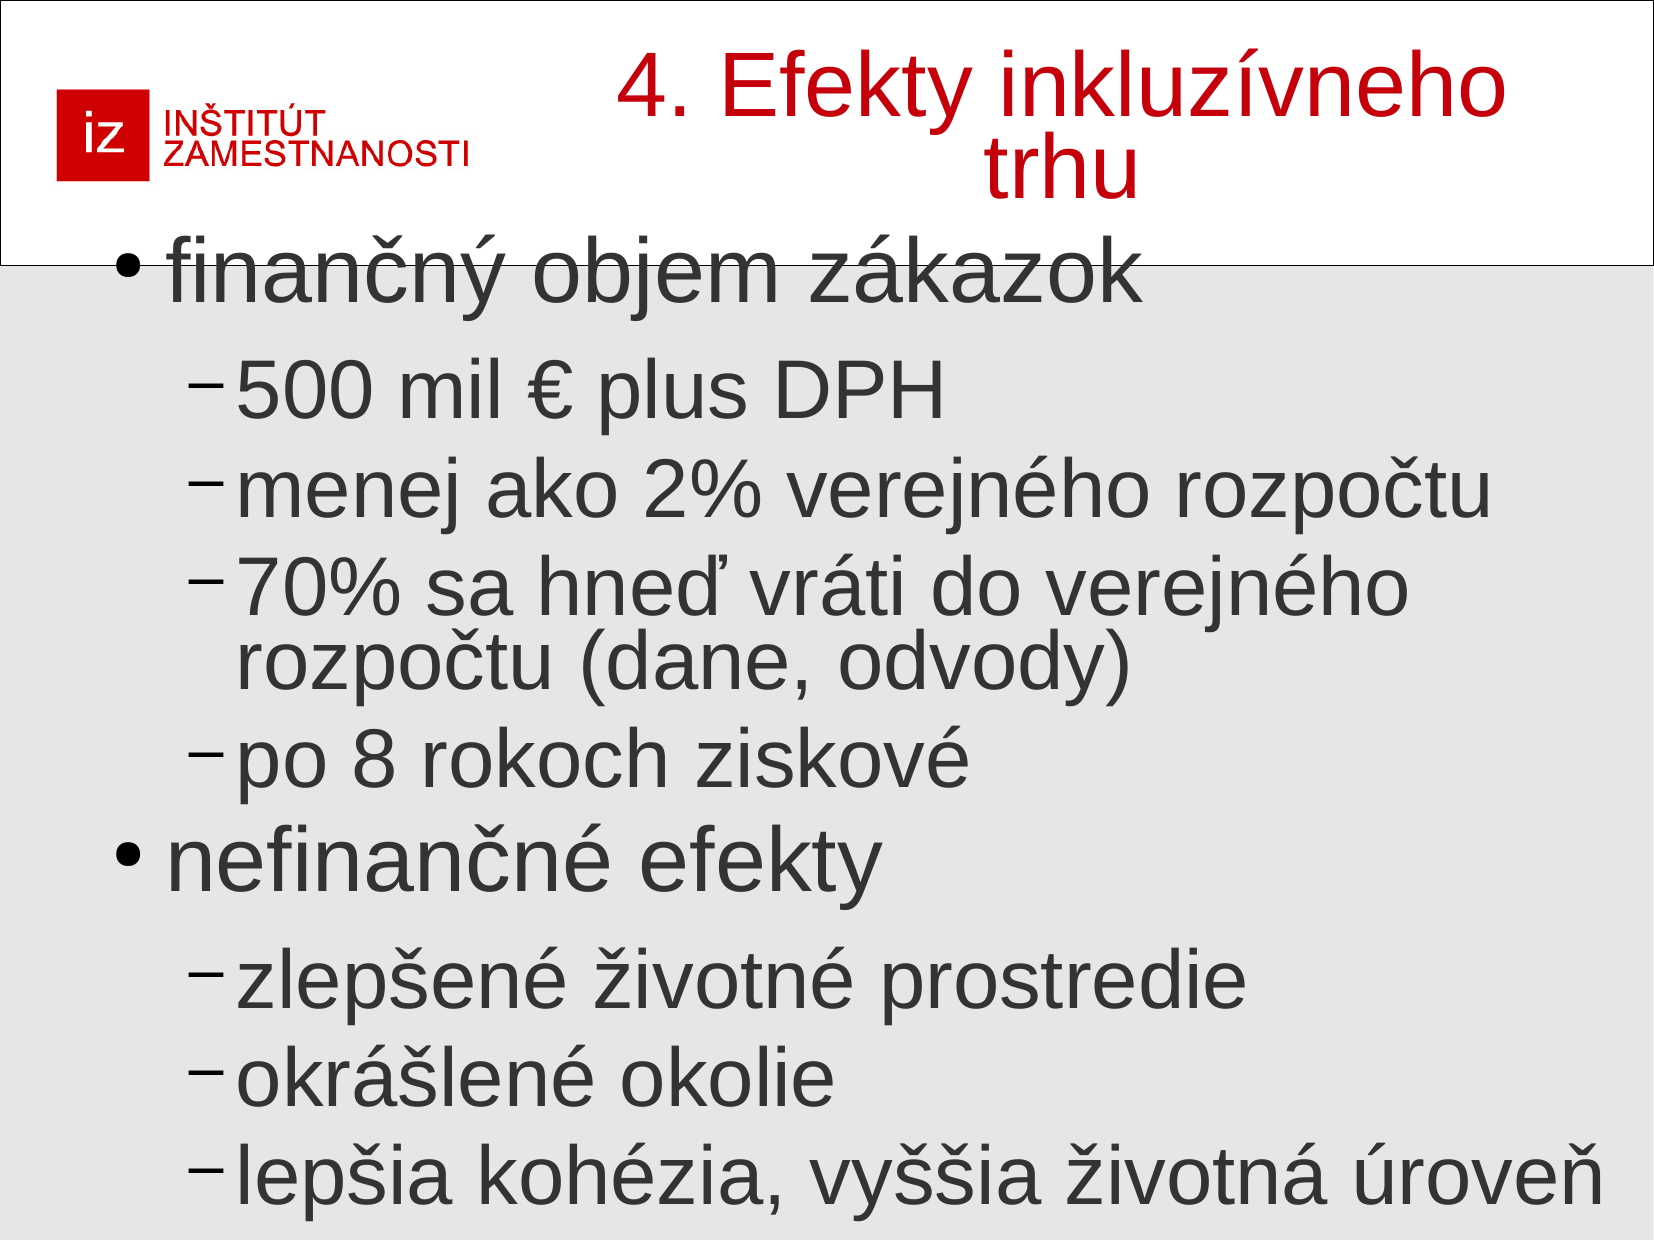

# 4. Efekty inkluzívneho trhu
finančný objem zákazok
500 mil € plus DPH
menej ako 2% verejného rozpočtu
70% sa hneď vráti do verejného rozpočtu (dane, odvody)
po 8 rokoch ziskové
nefinančné efekty
zlepšené životné prostredie
okrášlené okolie
lepšia kohézia, vyššia životná úroveň